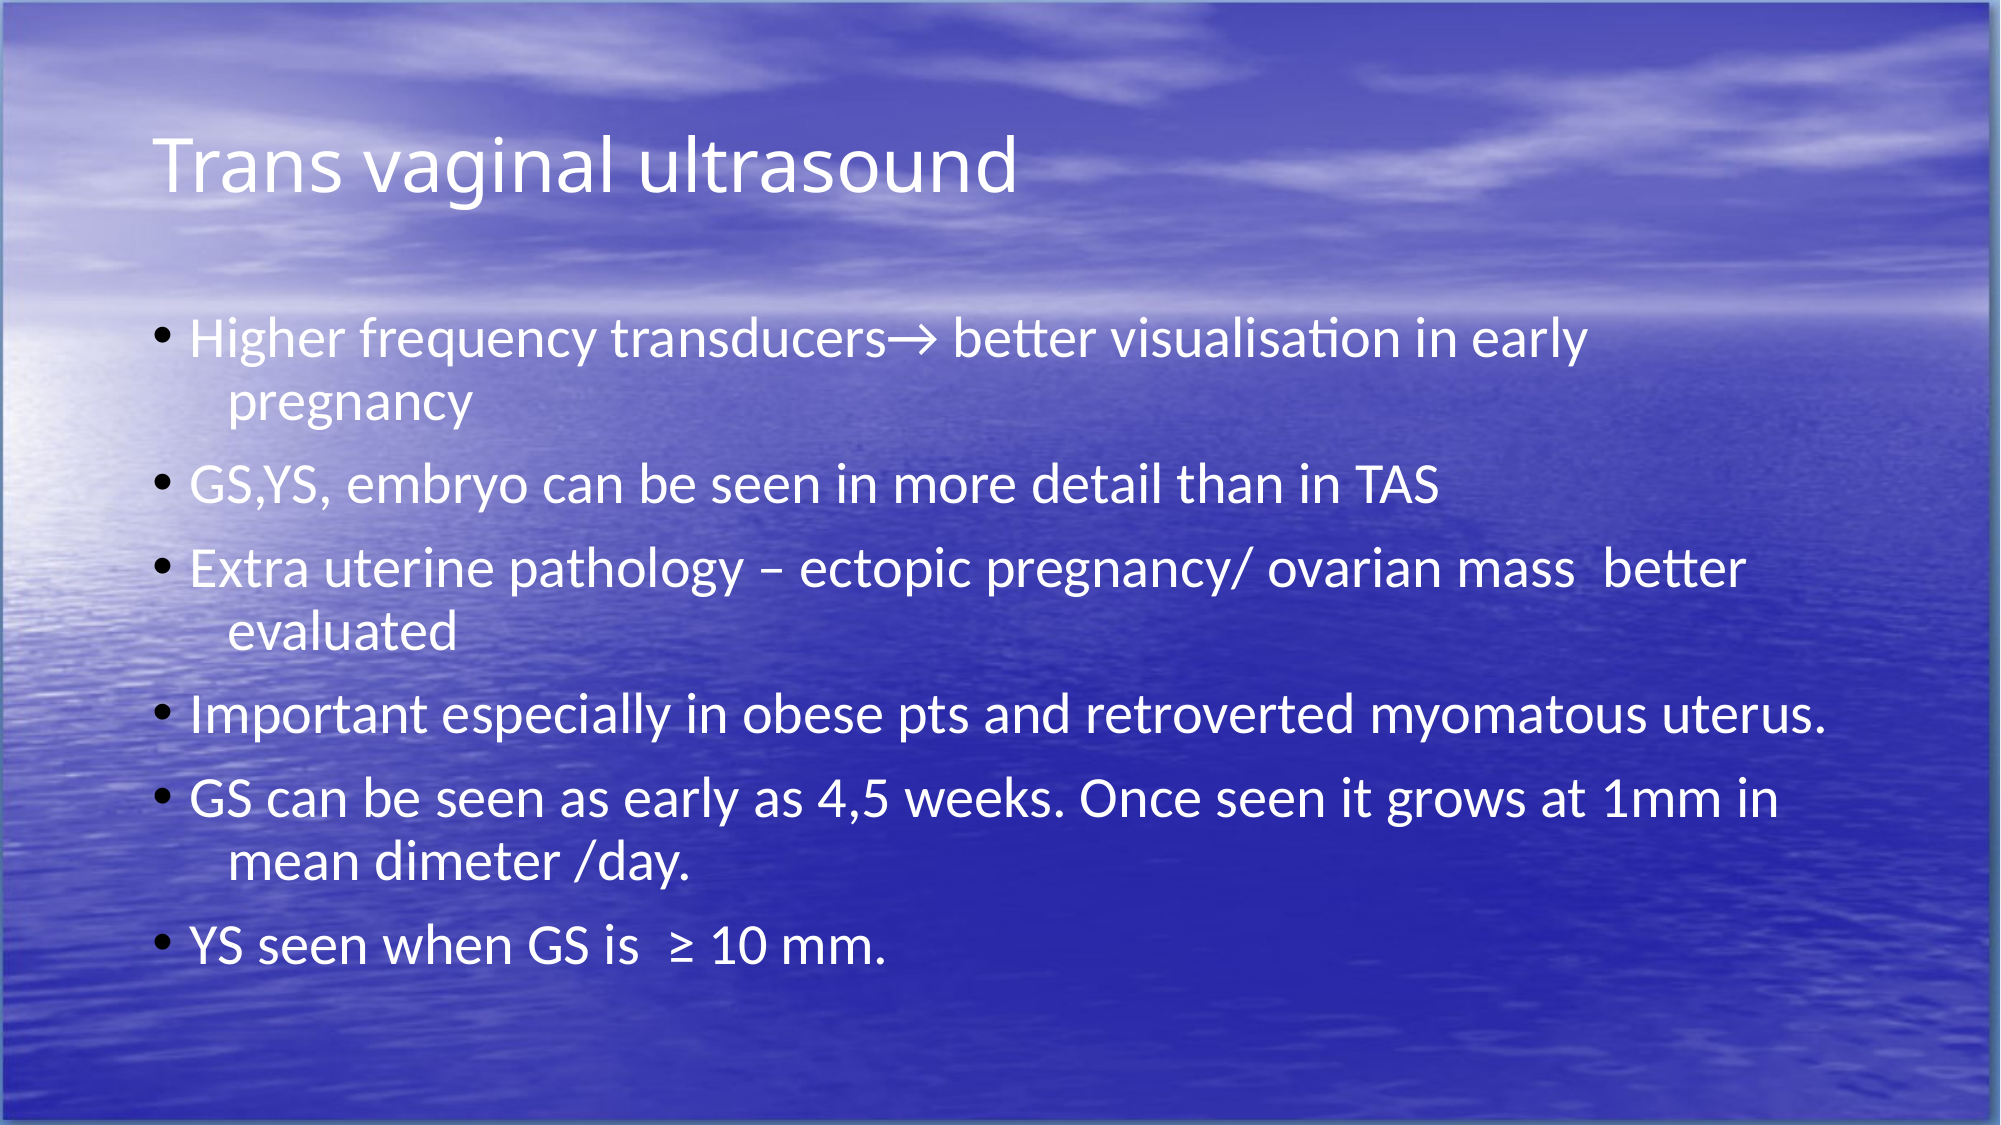

# Trans vaginal ultrasound
Higher frequency transducers→ better visualisation in early pregnancy
GS,YS, embryo can be seen in more detail than in TAS
Extra uterine pathology – ectopic pregnancy/ ovarian mass better evaluated
Important especially in obese pts and retroverted myomatous uterus.
GS can be seen as early as 4,5 weeks. Once seen it grows at 1mm in mean dimeter /day.
YS seen when GS is ≥ 10 mm.